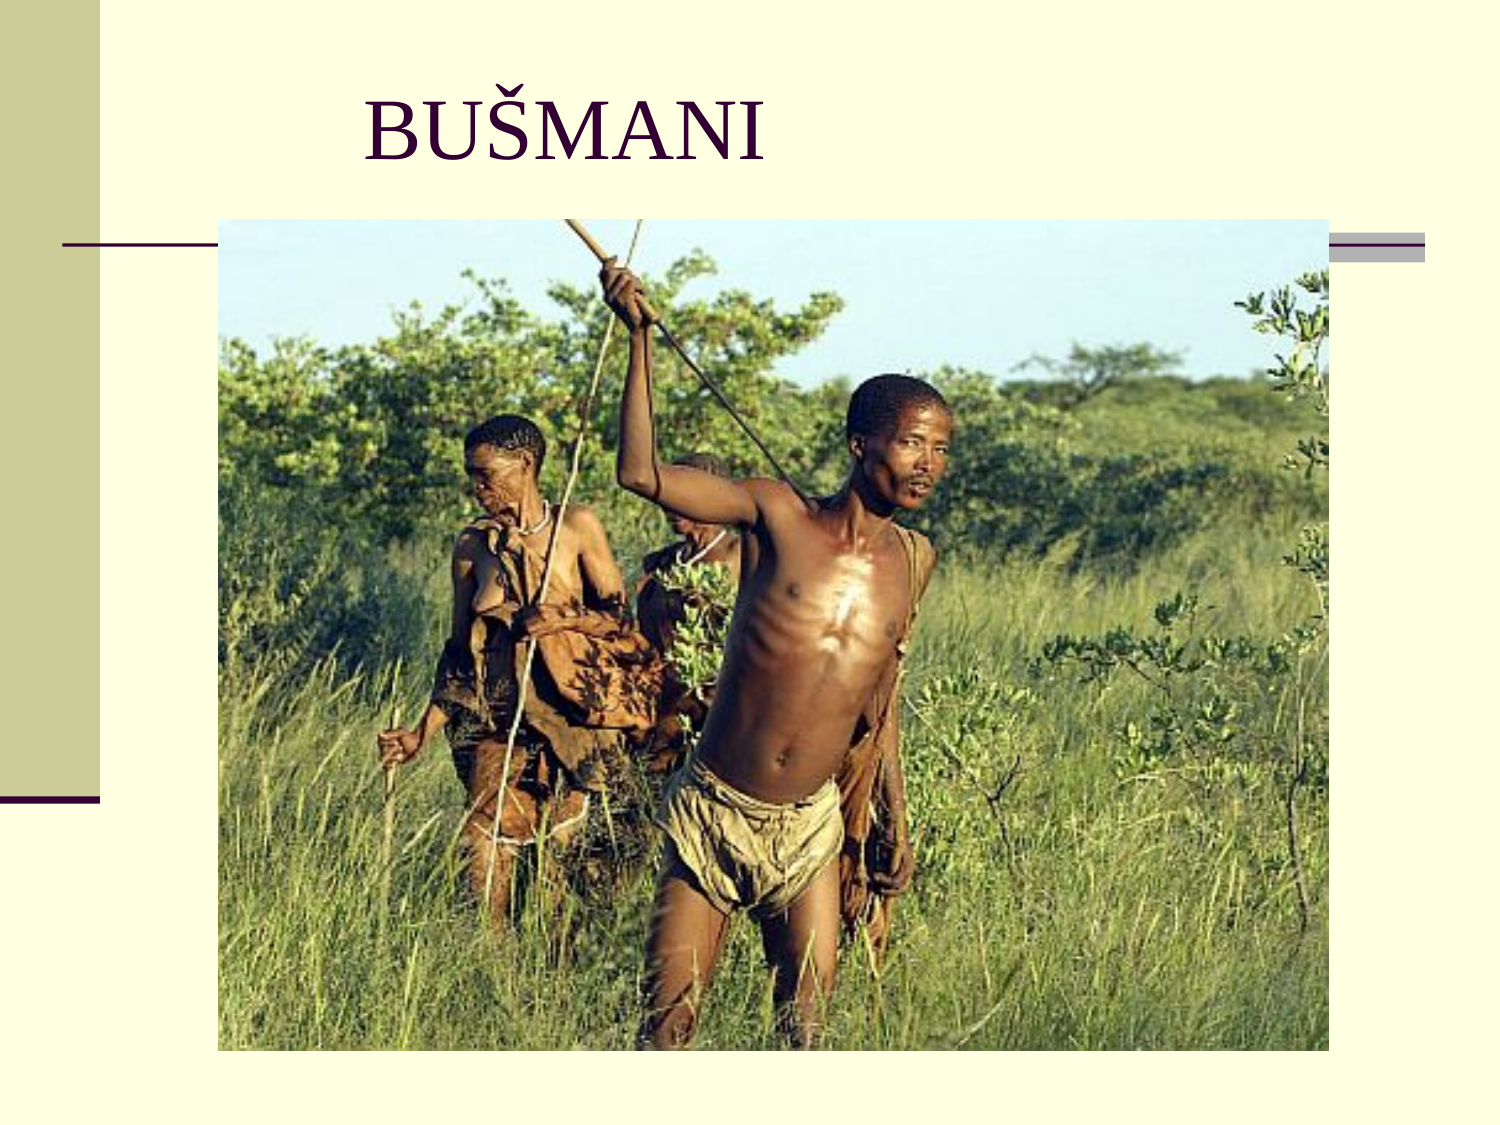

# BUŠMANI
| |
| --- |